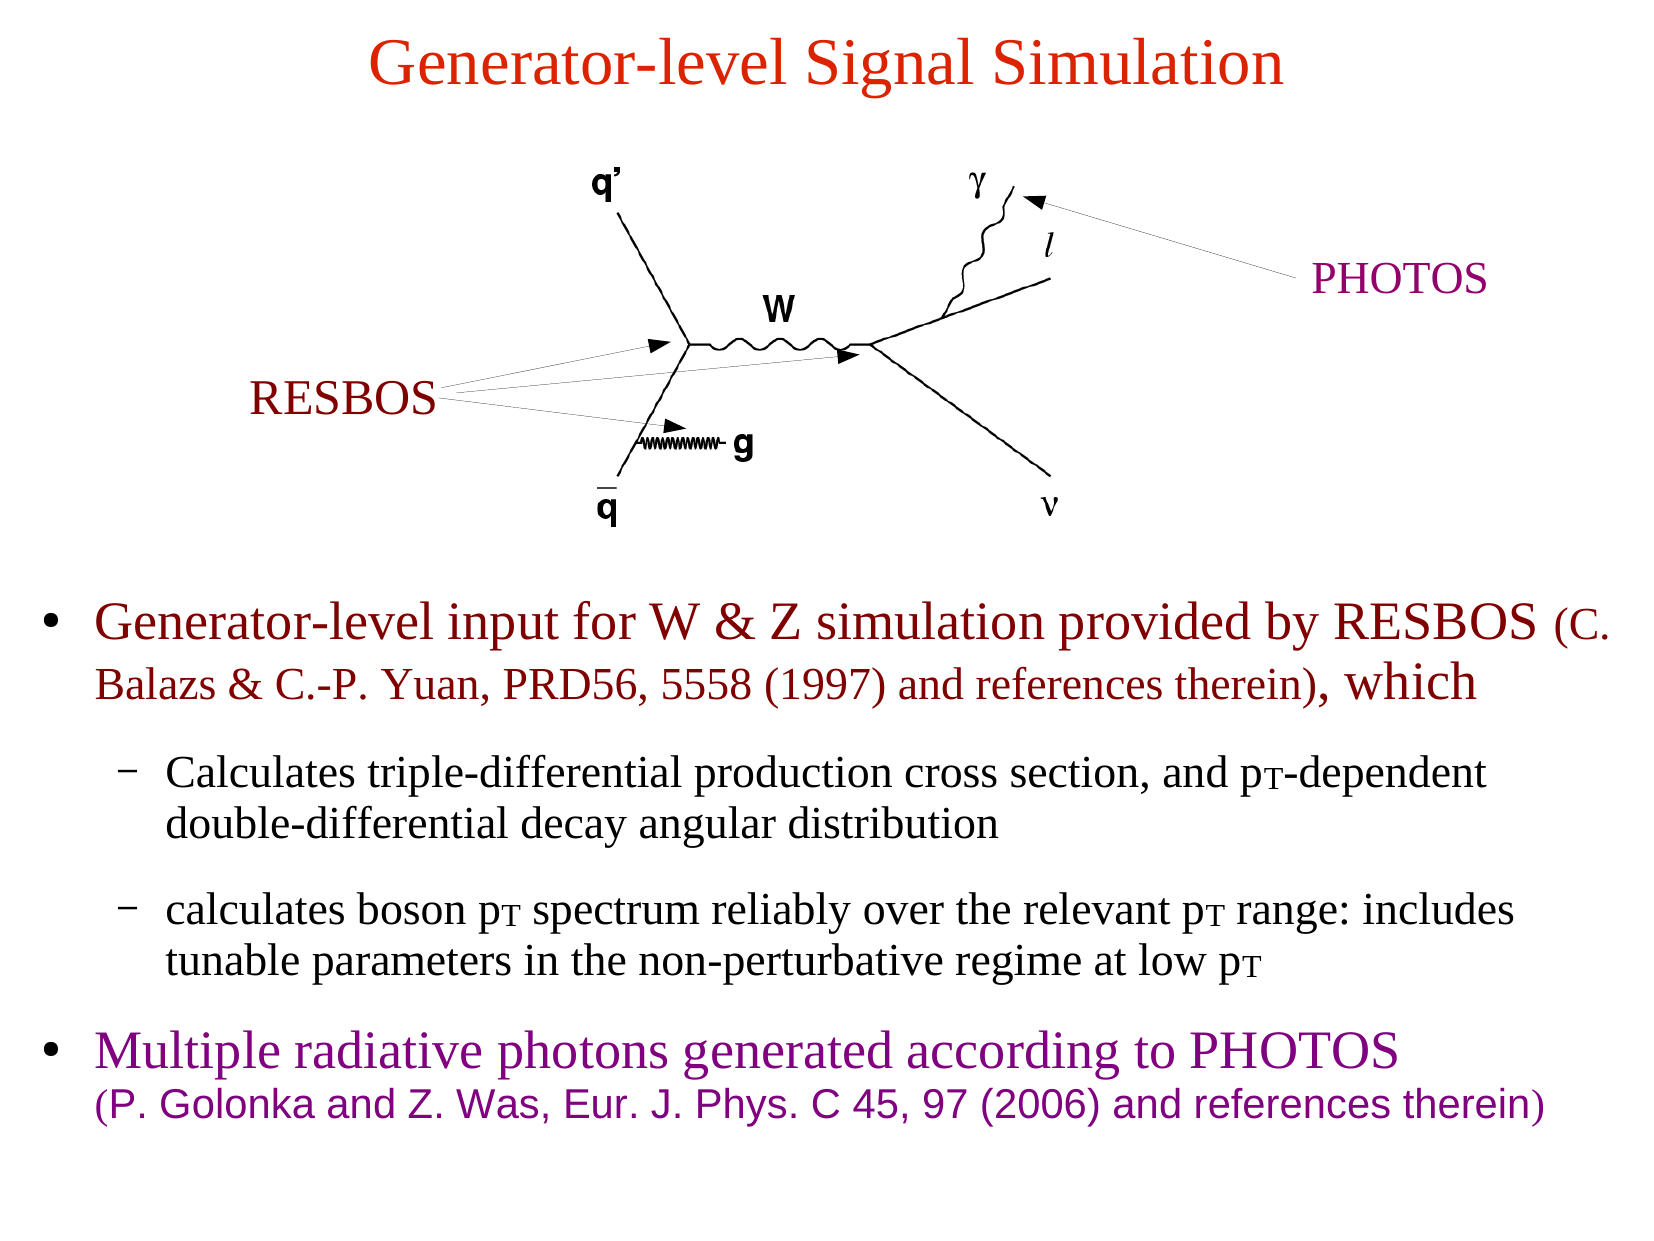

# Generator-level Signal Simulation
PHOTOS
RESBOS
Generator-level input for W & Z simulation provided by RESBOS (C. Balazs & C.-P. Yuan, PRD56, 5558 (1997) and references therein), which
Calculates triple-differential production cross section, and pT-dependent double-differential decay angular distribution
calculates boson pT spectrum reliably over the relevant pT range: includes tunable parameters in the non-perturbative regime at low pT
Multiple radiative photons generated according to PHOTOS (P. Golonka and Z. Was, Eur. J. Phys. C 45, 97 (2006) and references therein)